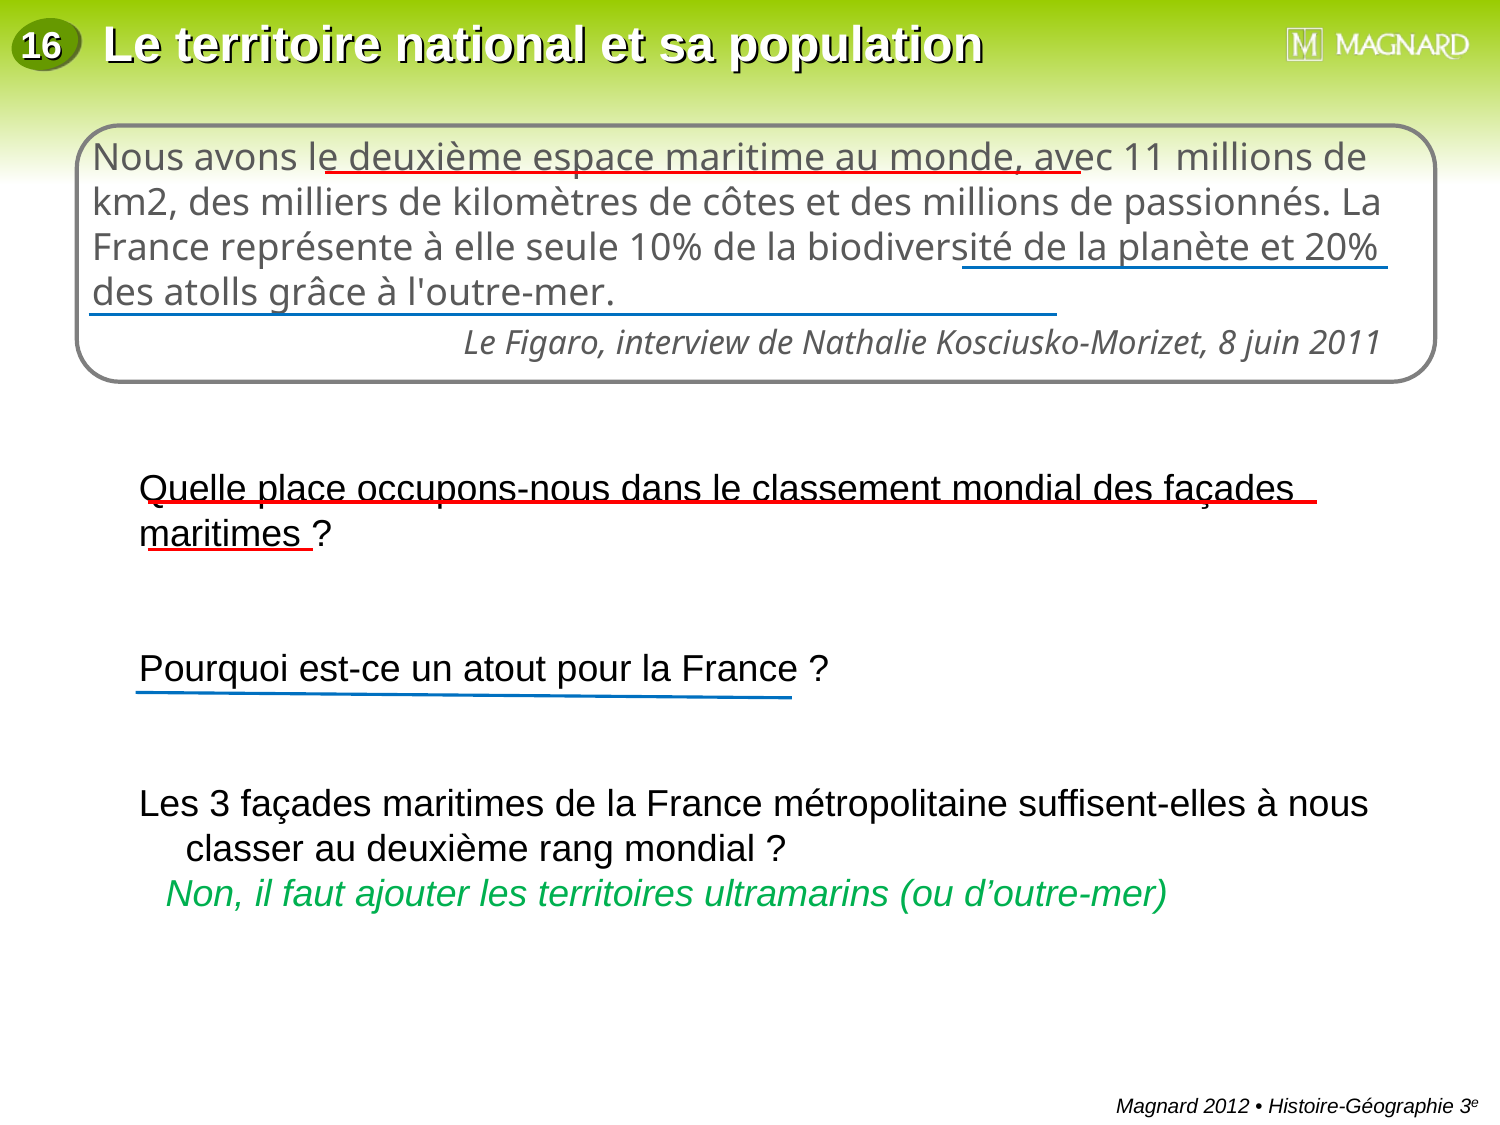

# Nous avons le deuxième espace maritime au monde, avec 11 millions de km2, des milliers de kilomètres de côtes et des millions de passionnés. La France représente à elle seule 10% de la biodiversité de la planète et 20% des atolls grâce à l'outre-mer.
Le Figaro, interview de Nathalie Kosciusko-Morizet, 8 juin 2011
Quelle place occupons-nous dans le classement mondial des façades
maritimes ?
Pourquoi est-ce un atout pour la France ?
Les 3 façades maritimes de la France métropolitaine suffisent-elles à nous classer au deuxième rang mondial ?
	Non, il faut ajouter les territoires ultramarins (ou d’outre-mer)